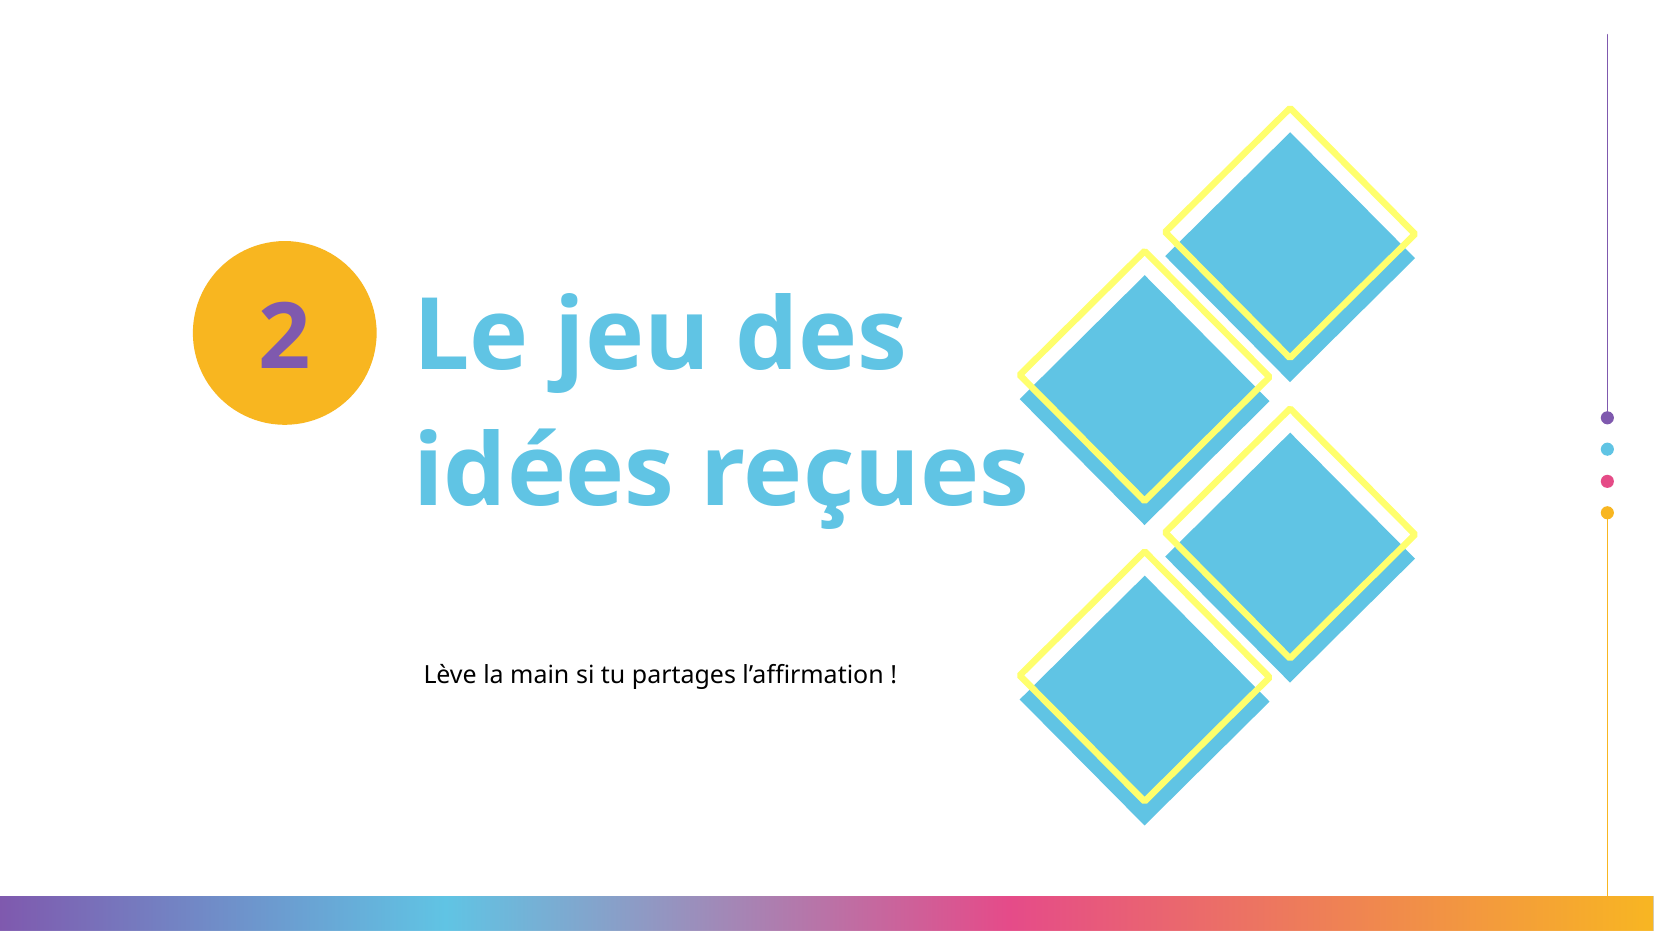

# Le jeu des idées reçues
2
Lève la main si tu partages l’affirmation !